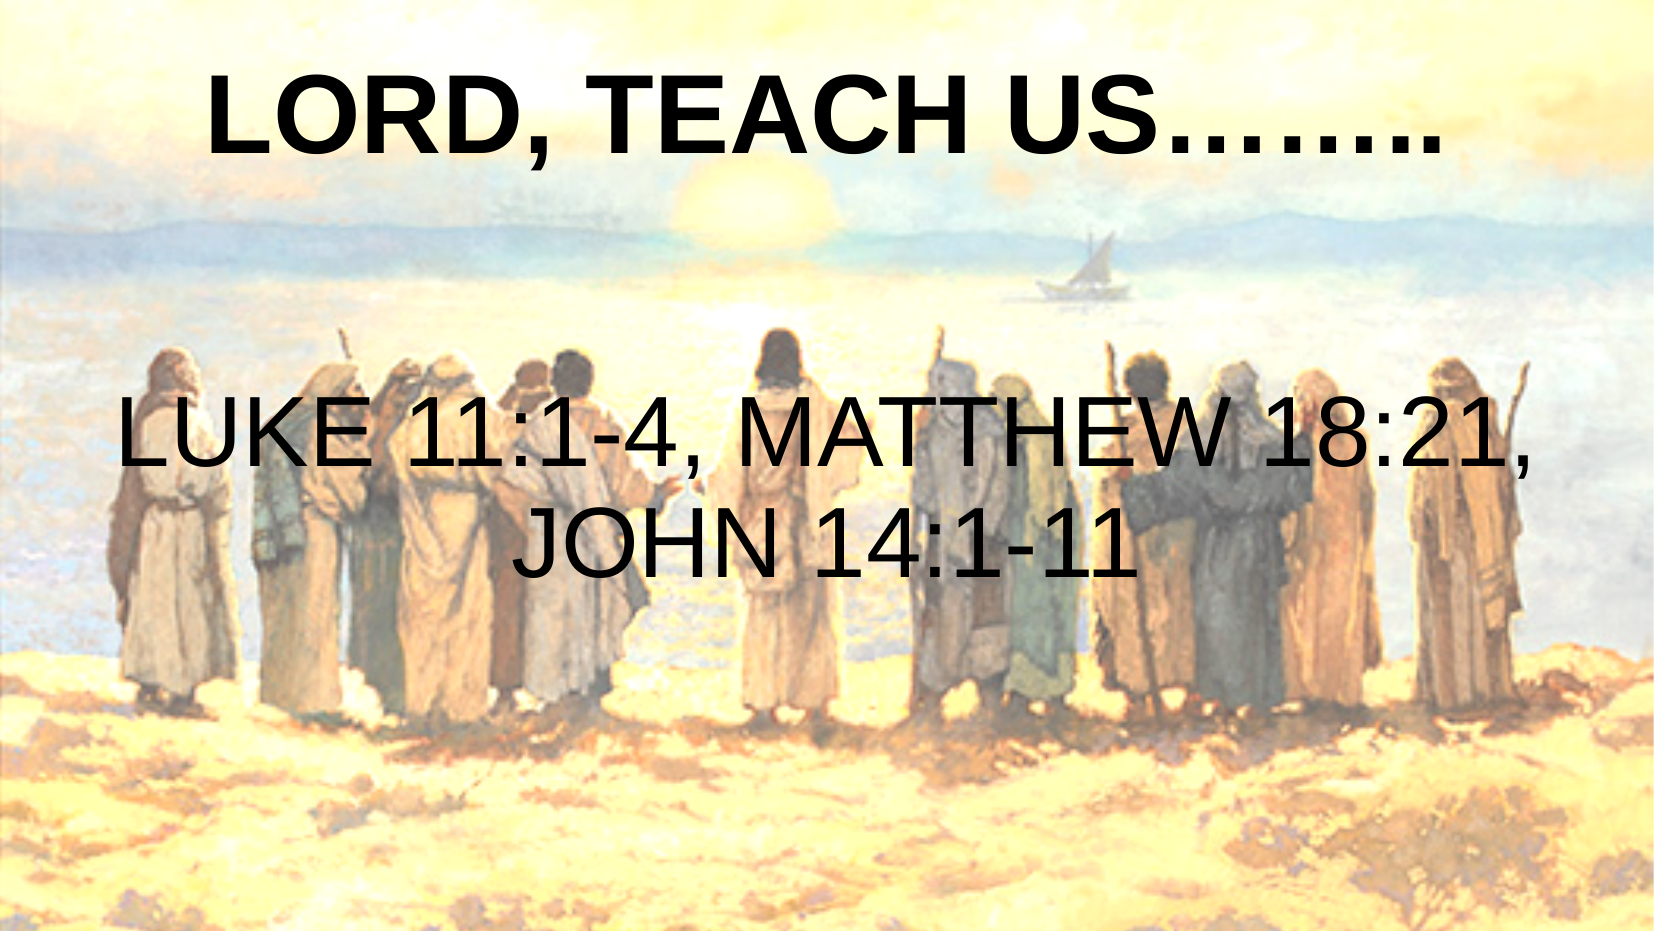

# LORD, TEACH US……..
LUKE 11:1-4, MATTHEW 18:21, JOHN 14:1-11